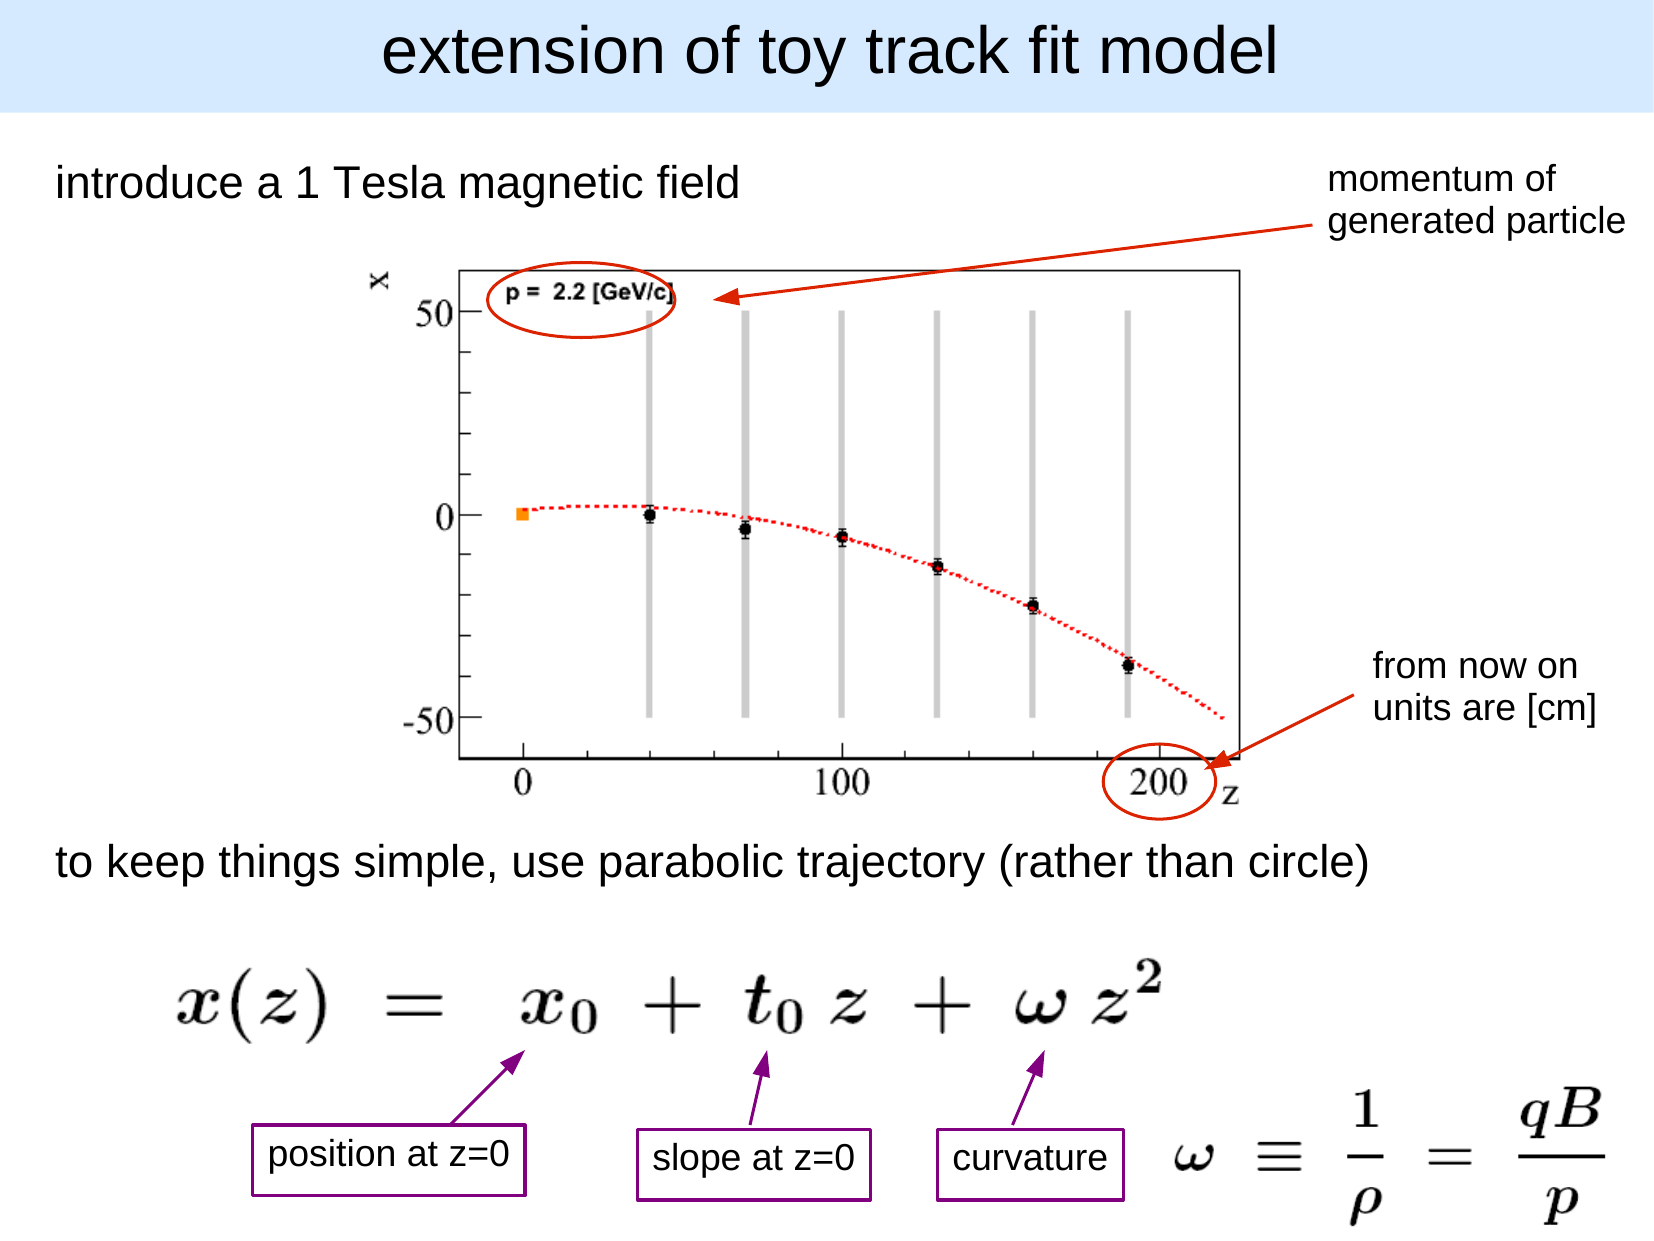

# extension of toy track fit model
momentum of
generated particle
introduce a 1 Tesla magnetic field
from now on
units are [cm]
to keep things simple, use parabolic trajectory (rather than circle)
position at z=0
slope at z=0
curvature